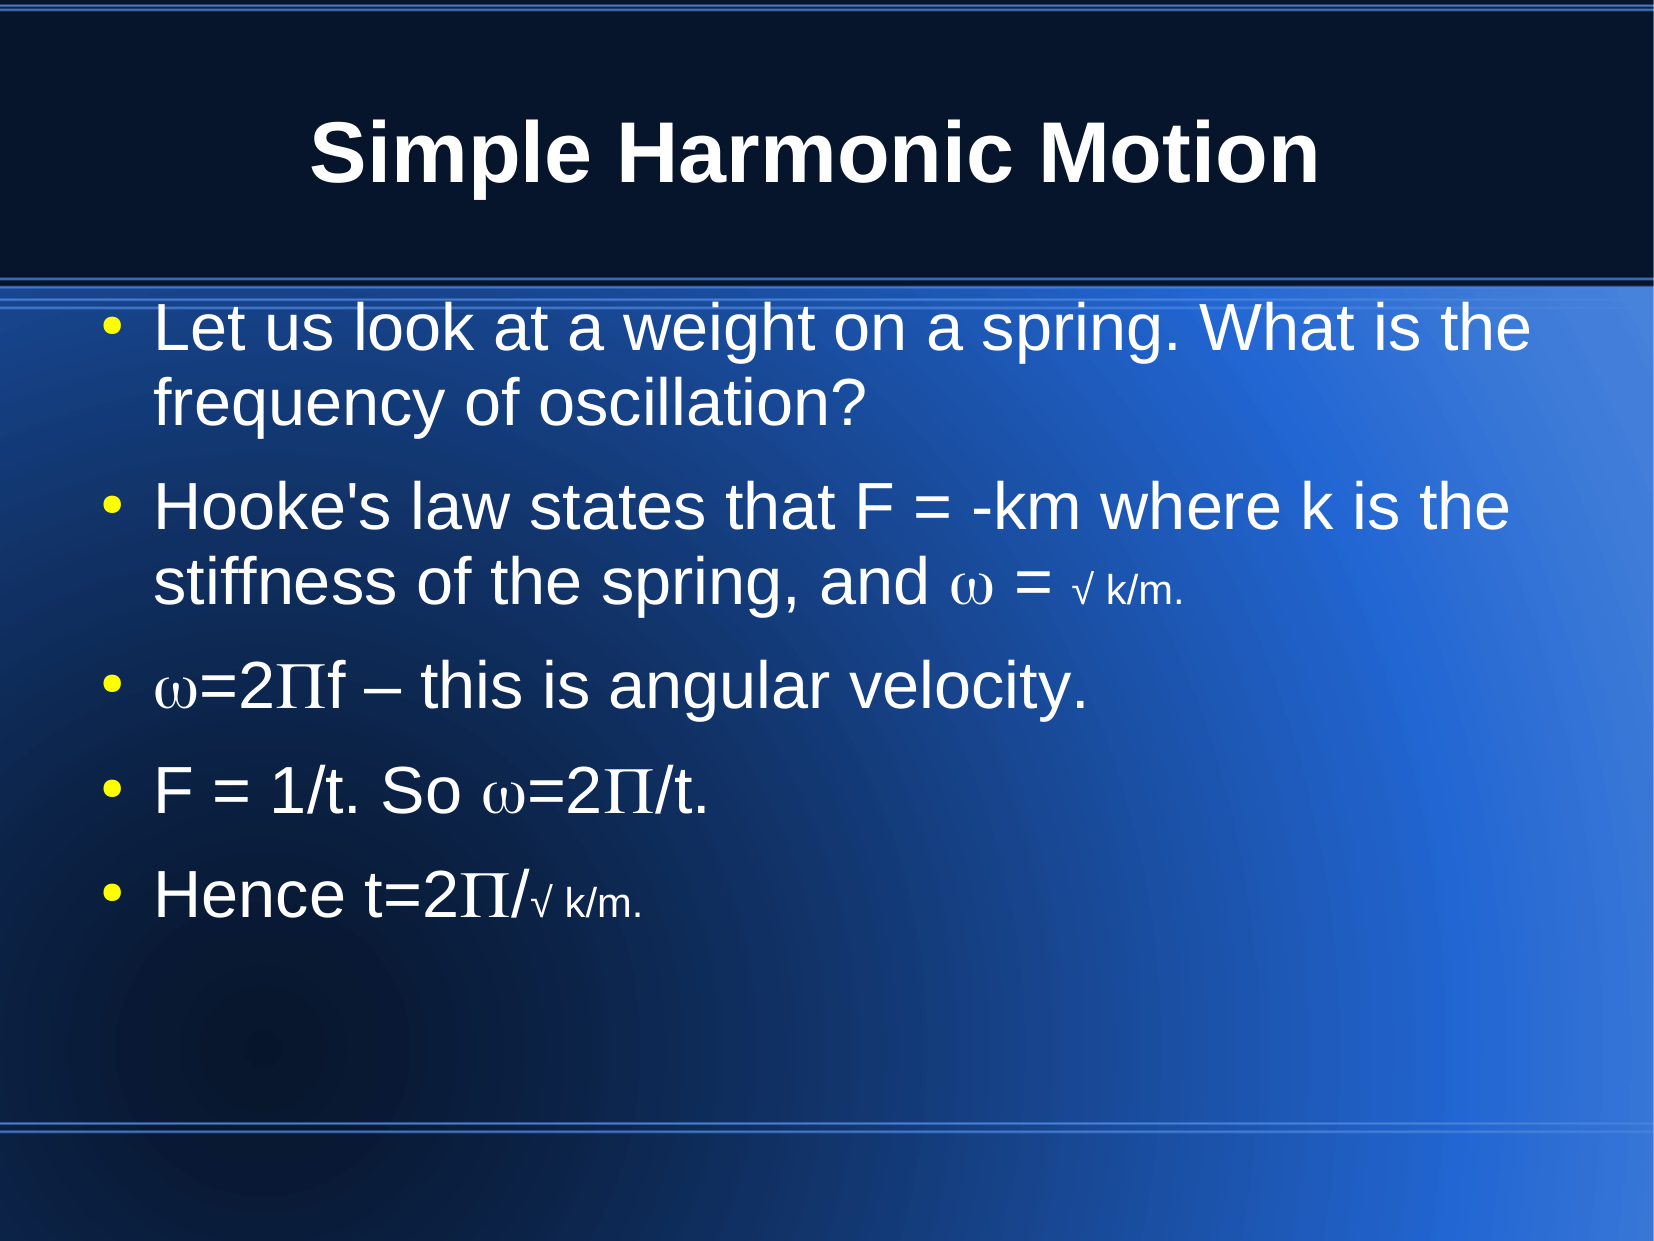

# Simple Harmonic Motion
Let us look at a weight on a spring. What is the frequency of oscillation?
Hooke's law states that F = -km where k is the stiffness of the spring, and w = √ k/m.
w=2Pf – this is angular velocity.
F = 1/t. So w=2P/t.
Hence t=2P/√ k/m.